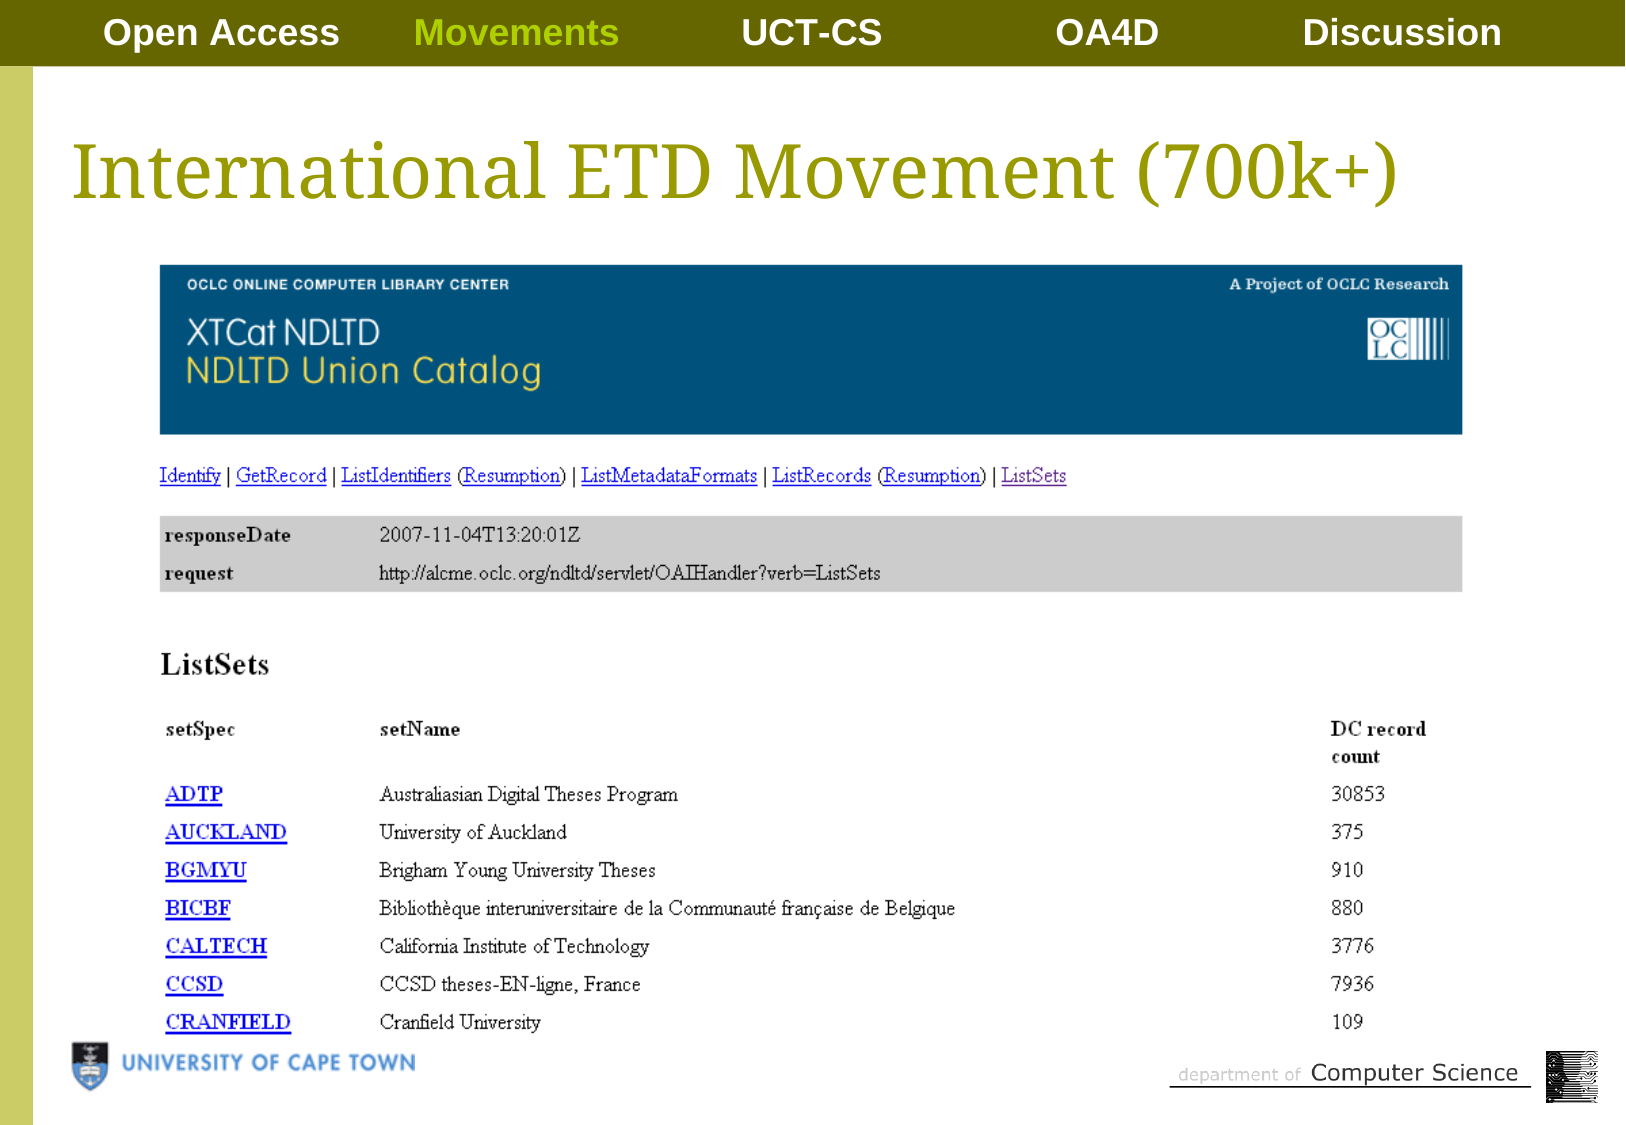

Open Access	Movements	UCT-CS	OA4D	Discussion
# International ETD Movement (700k+)